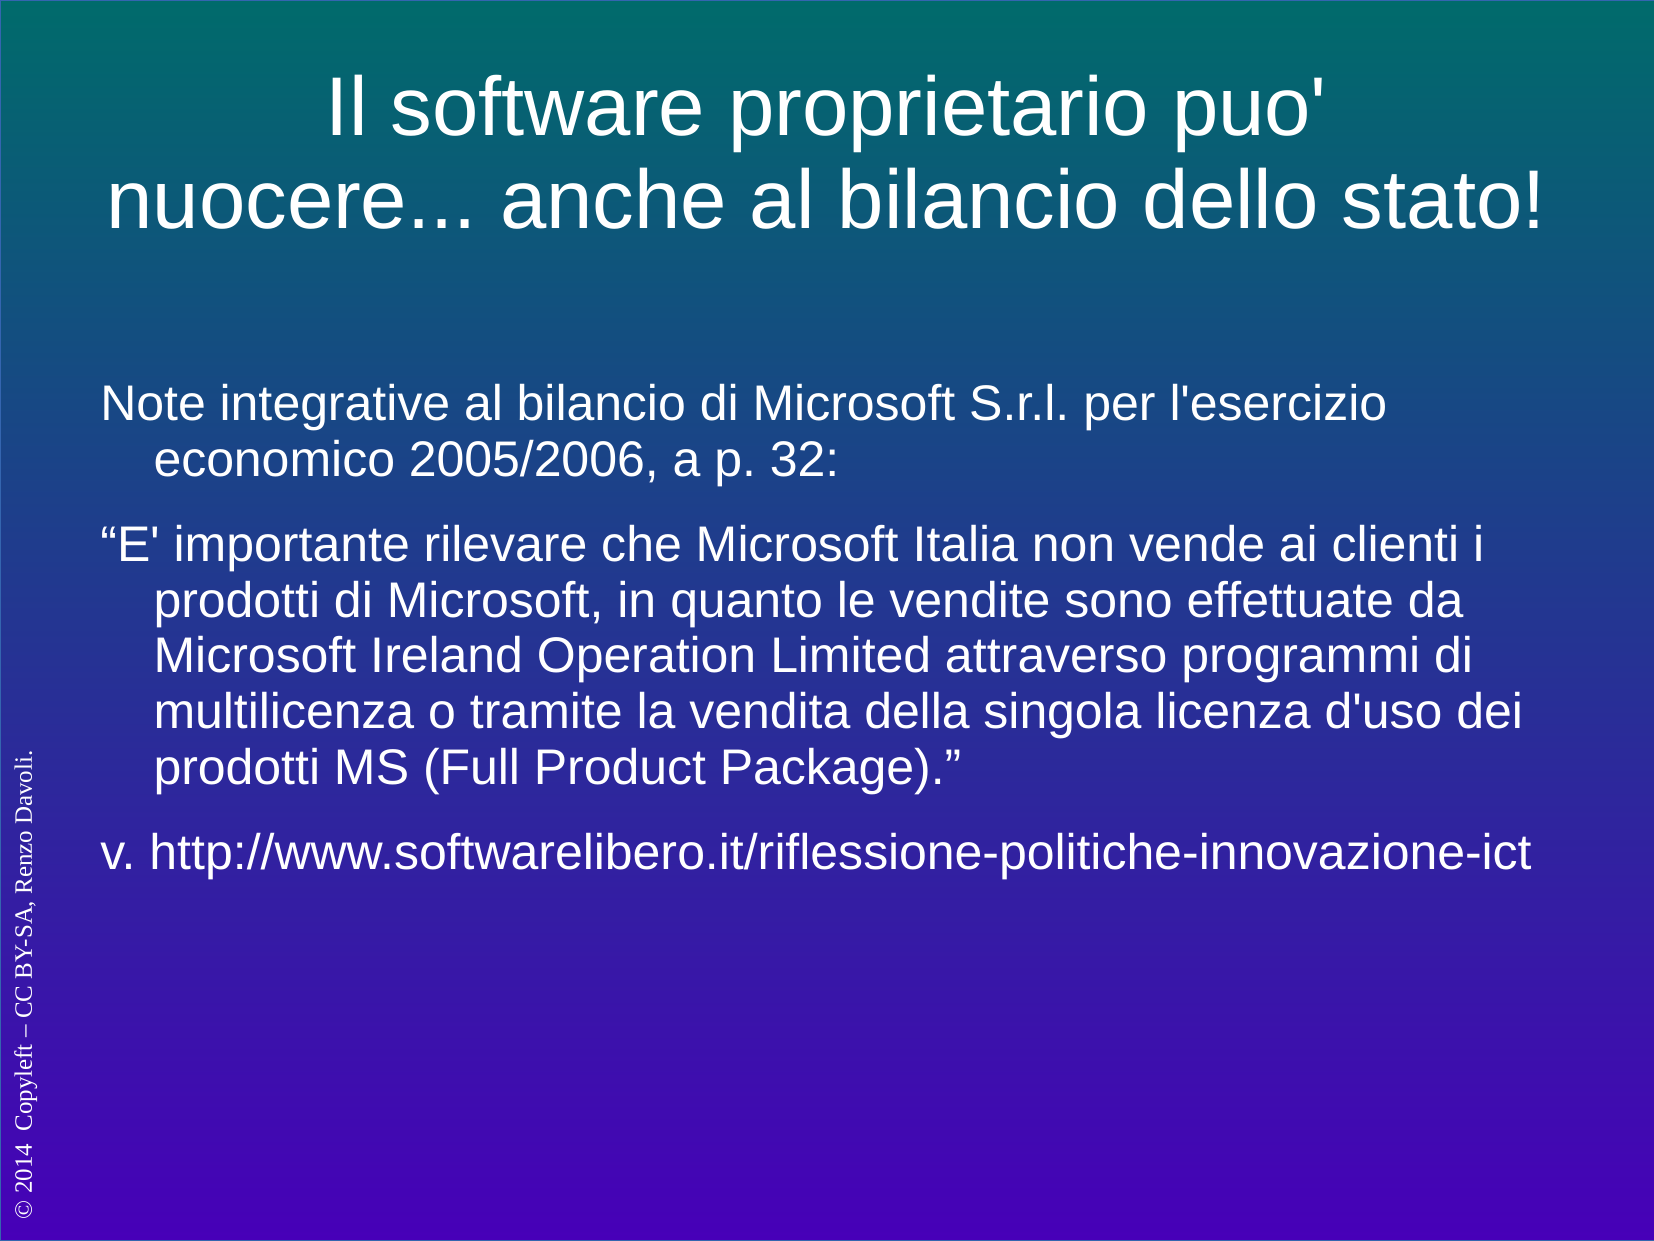

# Il software proprietario puo' nuocere... anche al bilancio dello stato!
Note integrative al bilancio di Microsoft S.r.l. per l'esercizio economico 2005/2006, a p. 32:
“E' importante rilevare che Microsoft Italia non vende ai clienti i prodotti di Microsoft, in quanto le vendite sono effettuate da Microsoft Ireland Operation Limited attraverso programmi di multilicenza o tramite la vendita della singola licenza d'uso dei prodotti MS (Full Product Package).”
v. http://www.softwarelibero.it/riflessione-politiche-innovazione-ict